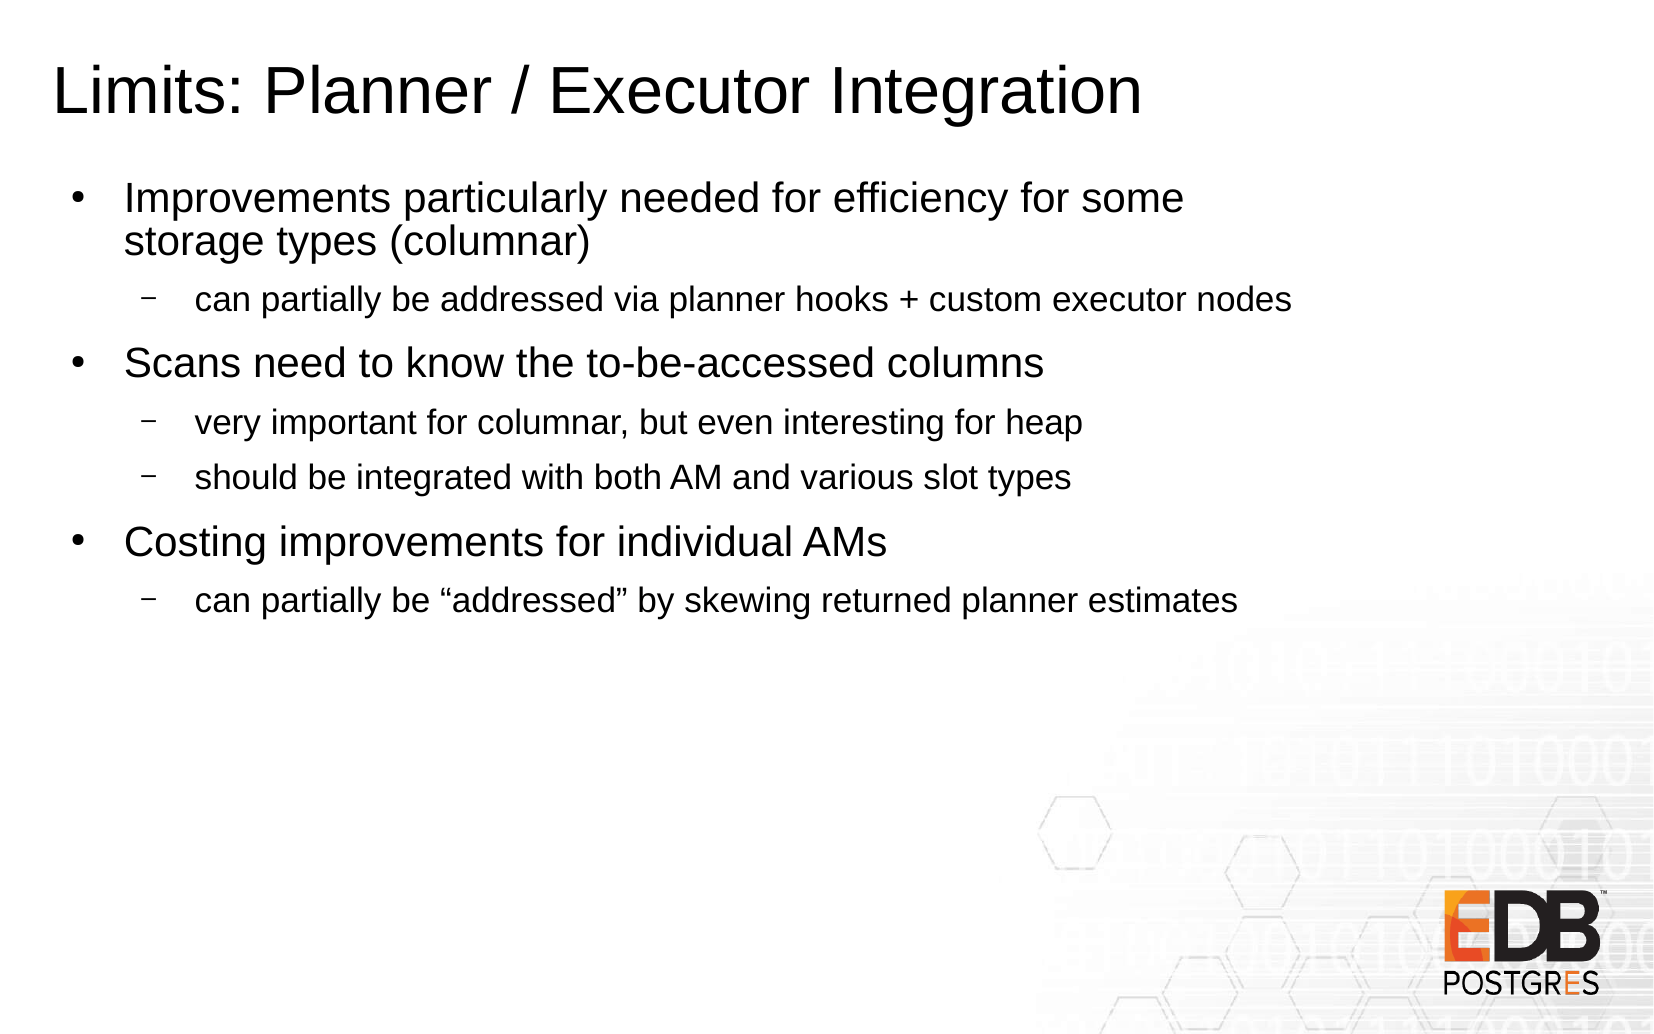

# Limits: Planner / Executor Integration
Improvements particularly needed for efficiency for some storage types (columnar)
can partially be addressed via planner hooks + custom executor nodes
Scans need to know the to-be-accessed columns
very important for columnar, but even interesting for heap
should be integrated with both AM and various slot types
Costing improvements for individual AMs
can partially be “addressed” by skewing returned planner estimates